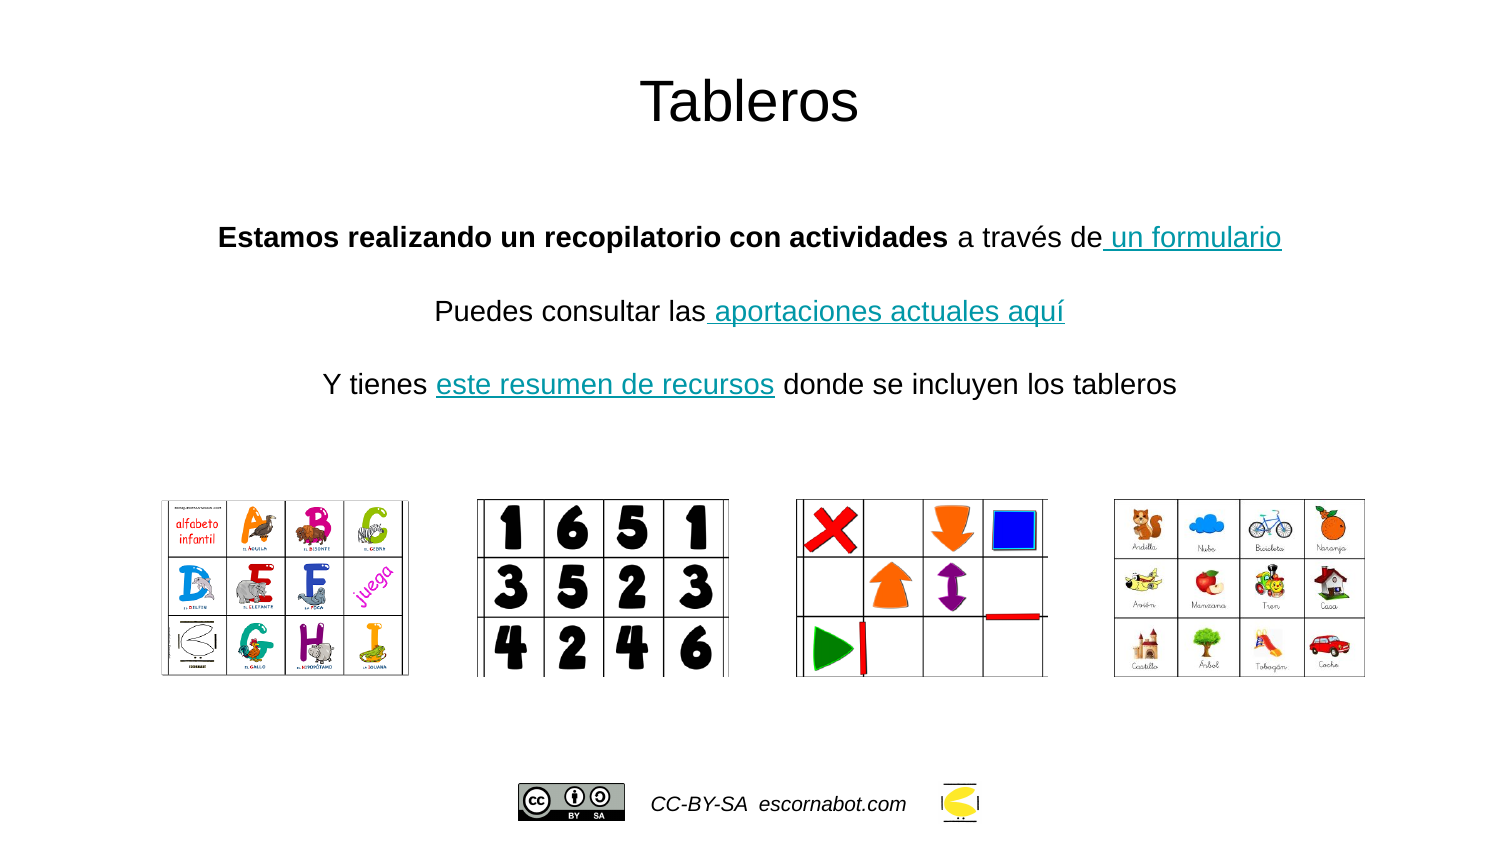

# Tableros
Estamos realizando un recopilatorio con actividades a través de un formulario
Puedes consultar las aportaciones actuales aquí
Y tienes este resumen de recursos donde se incluyen los tableros
CC-BY-SA escornabot.com